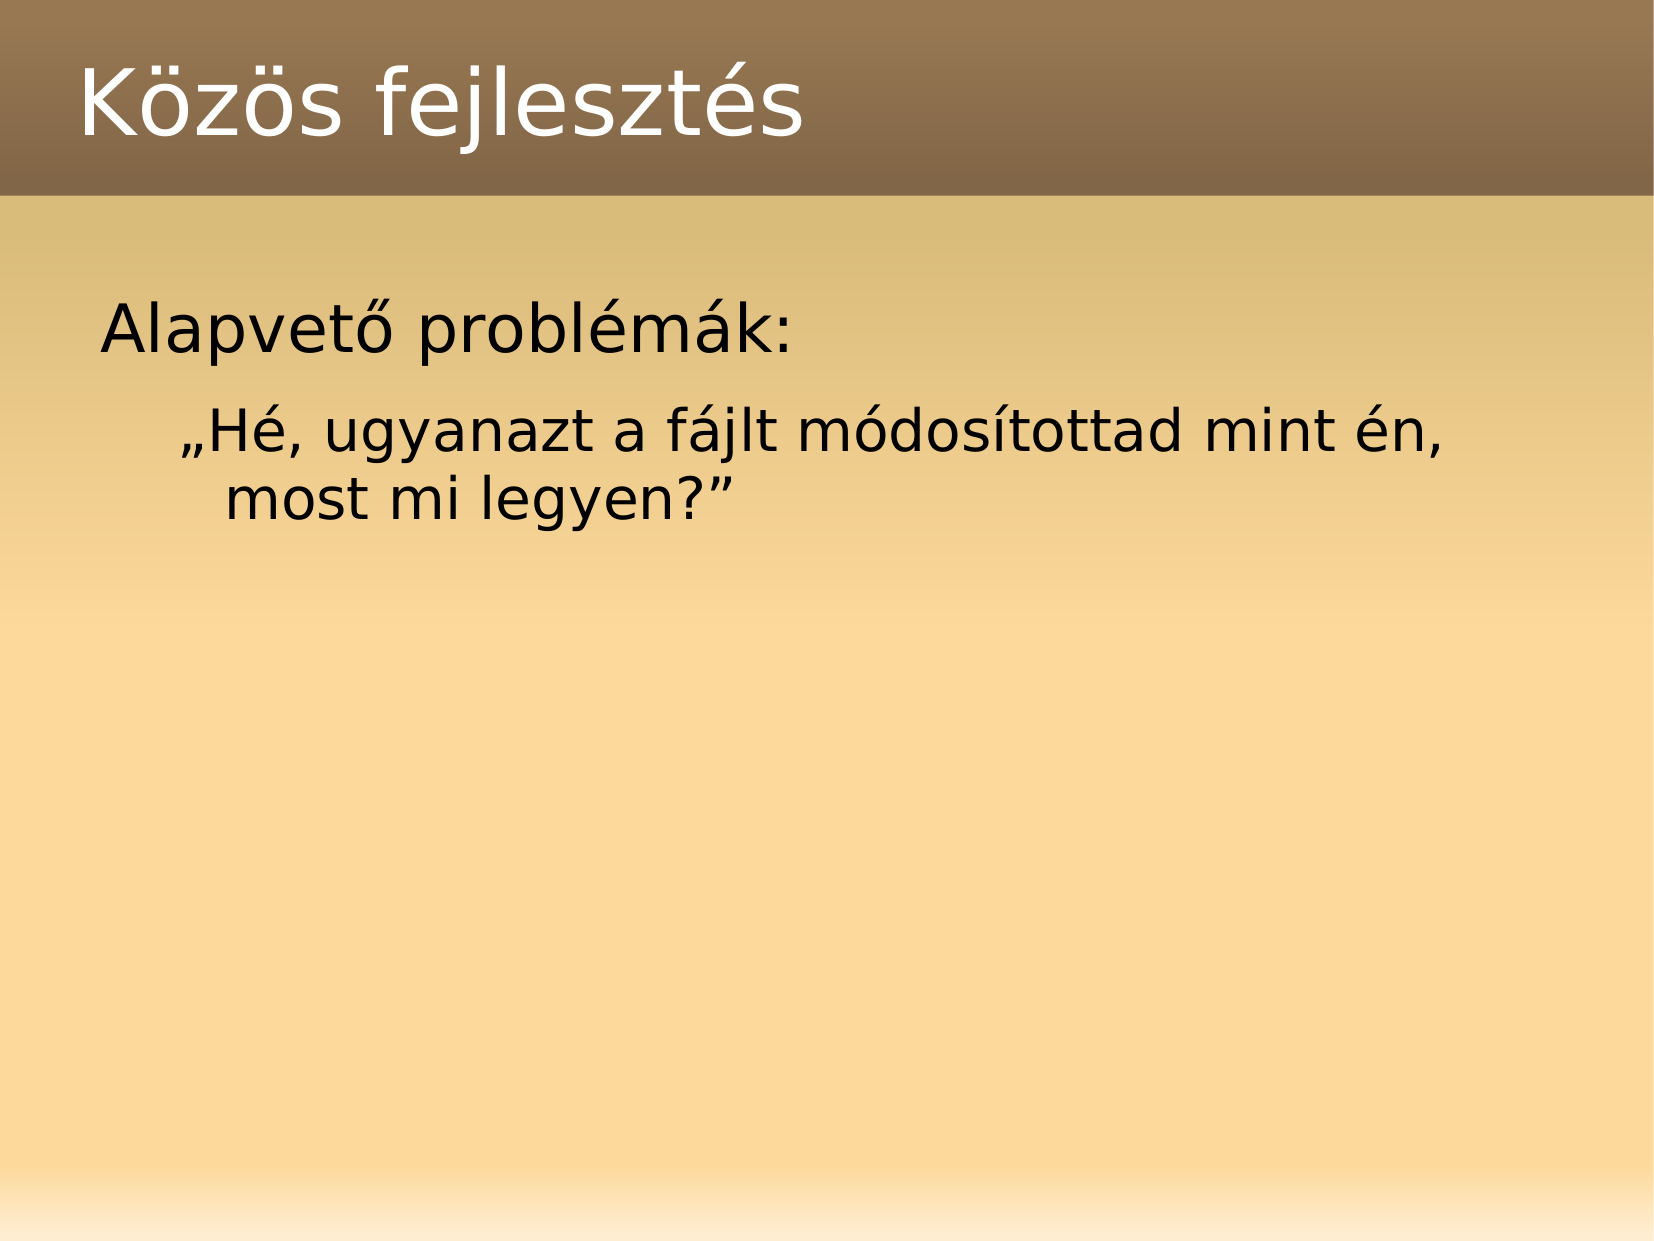

# Közös fejlesztés
Alapvető problémák:
„Hé, ugyanazt a fájlt módosítottad mint én, most mi legyen?”